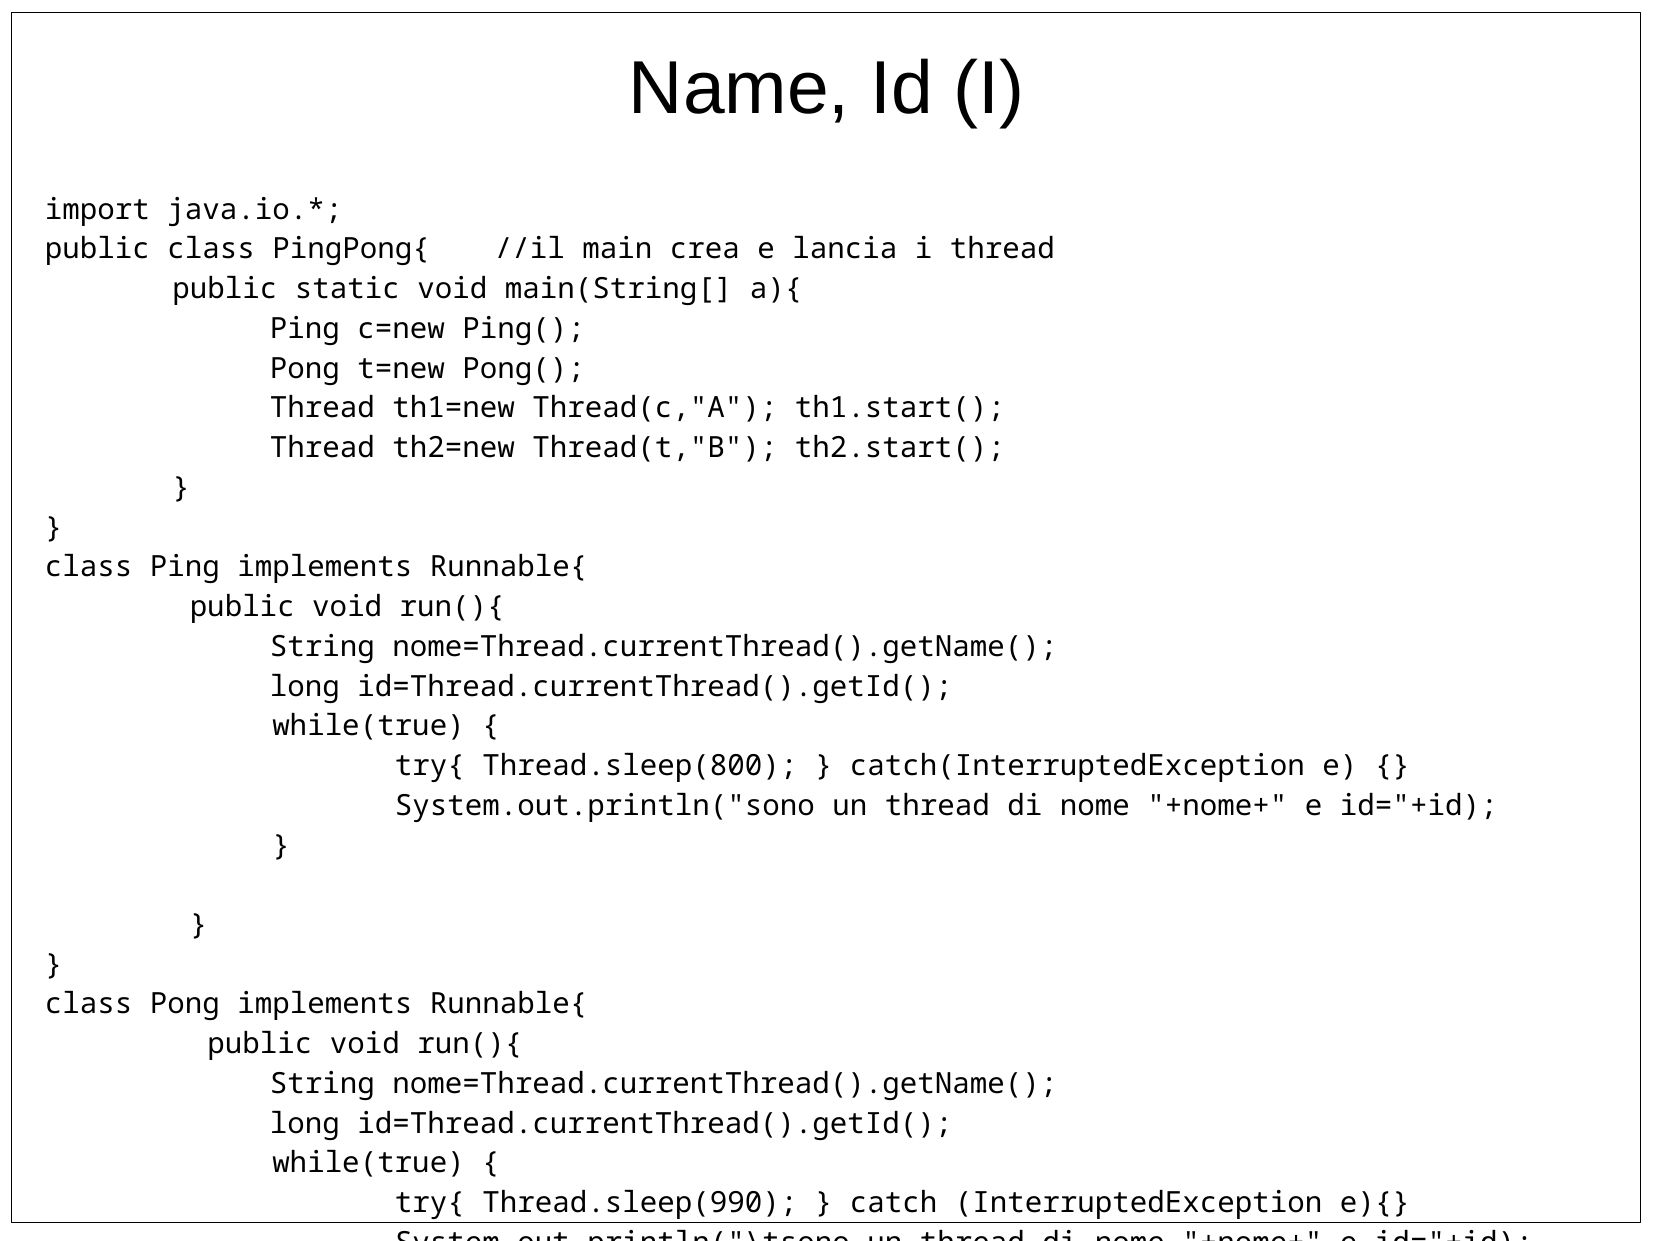

# Name, Id (I)
import java.io.*;
public class PingPong{	//il main crea e lancia i thread
	 public static void main(String[] a){
 		Ping c=new Ping();
 		Pong t=new Pong();
 	 	Thread th1=new Thread(c,"A"); th1.start();
			Thread th2=new Thread(t,"B"); th2.start();
	 }
}
class Ping implements Runnable{
	 public void run(){
			String nome=Thread.currentThread().getName();
			long id=Thread.currentThread().getId();
 while(true) {
 try{ Thread.sleep(800); } catch(InterruptedException e) {}
 System.out.println("sono un thread di nome "+nome+" e id="+id);
 }
	 }
}
class Pong implements Runnable{
	 public void run(){
			String nome=Thread.currentThread().getName();
			long id=Thread.currentThread().getId();
 while(true) {
 try{ Thread.sleep(990); } catch (InterruptedException e){}
 System.out.println("\tsono un thread di nome "+nome+" e id="+id);
 }
 }
}